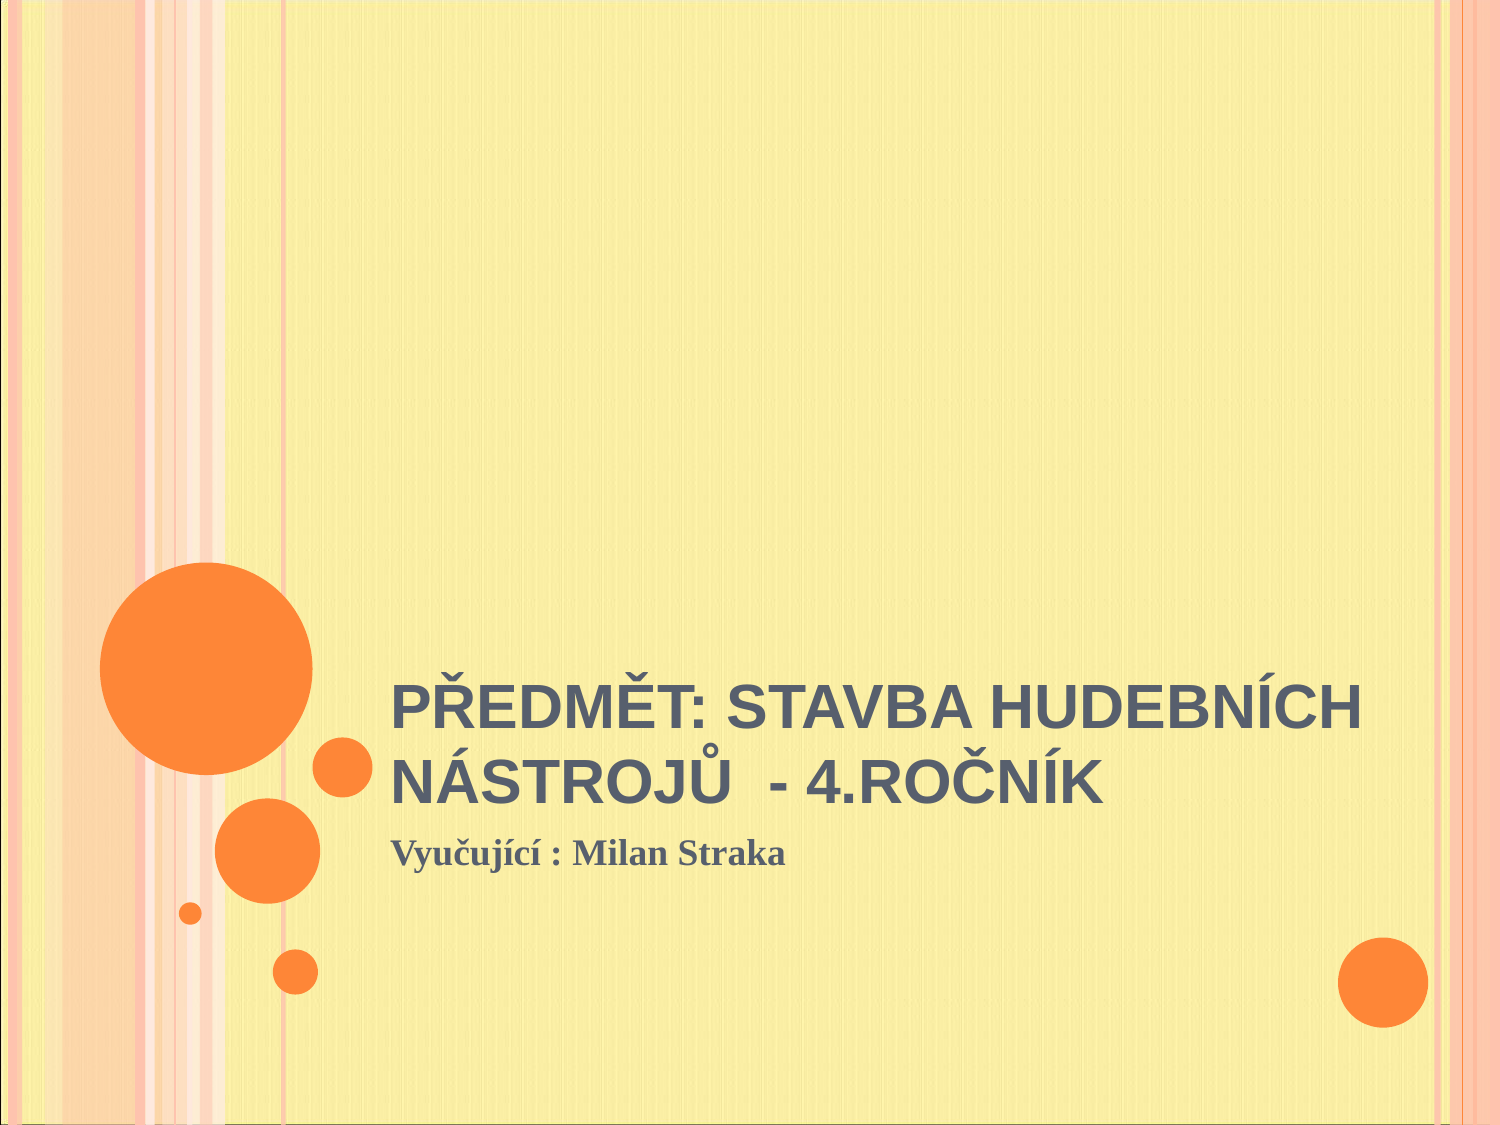

# PŘEDMĚT: STAVBA HUDEBNÍCH NÁSTROJŮ - 4.ROČNÍK
Vyučující : Milan Straka